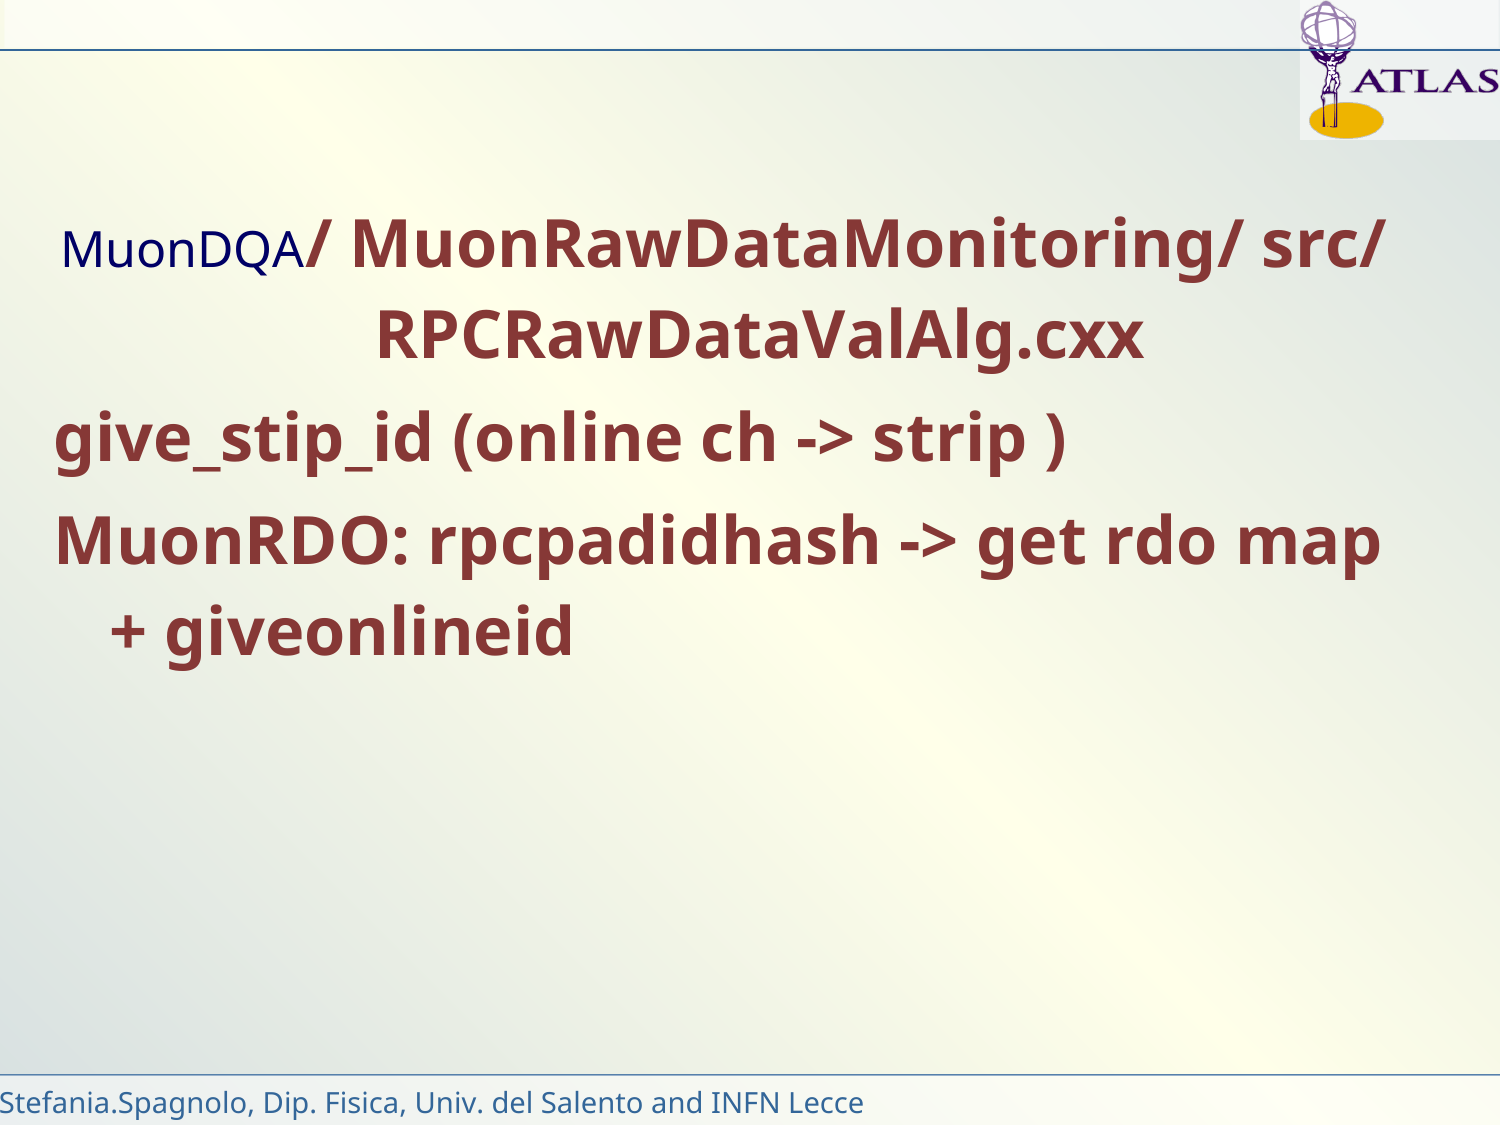

#
MuonDQA/ MuonRawDataMonitoring/ src/ RPCRawDataValAlg.cxx
give_stip_id (online ch -> strip )
MuonRDO: rpcpadidhash -> get rdo map + giveonlineid